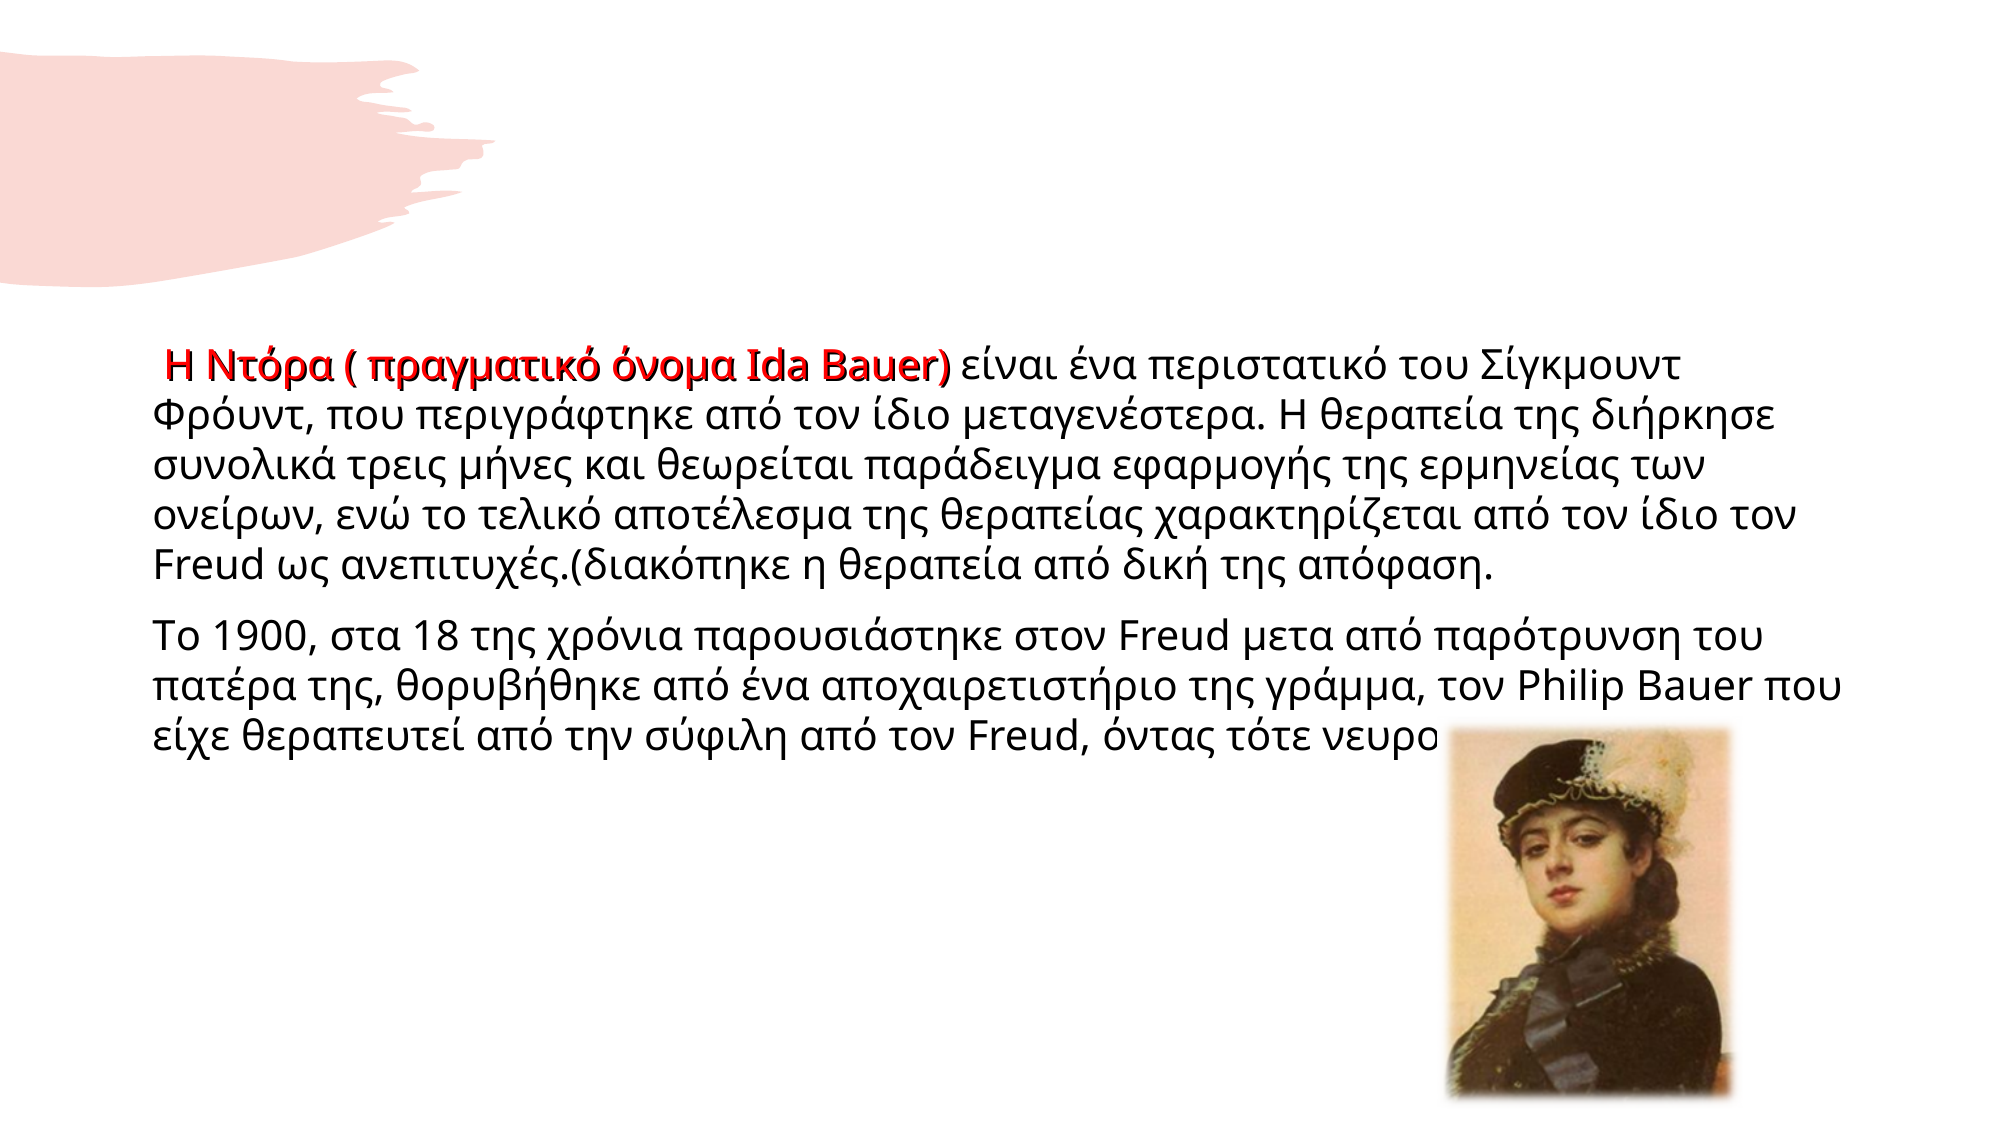

#
 Η Ντόρα ( πραγματικό όνομα Ida Bauer) είναι ένα περιστατικό του Σίγκμουντ Φρόυντ, που περιγράφτηκε από τον ίδιο μεταγενέστερα. Η θεραπεία της διήρκησε συνολικά τρεις μήνες και θεωρείται παράδειγμα εφαρμογής της ερμηνείας των ονείρων, ενώ το τελικό αποτέλεσμα της θεραπείας χαρακτηρίζεται από τον ίδιο τον Freud ως ανεπιτυχές.(διακόπηκε η θεραπεία από δική της απόφαση.
Τo 1900, στα 18 της χρόνια παρουσιάστηκε στον Freud μετα από παρότρυνση του πατέρα της, θορυβήθηκε από ένα αποχαιρετιστήριο της γράμμα, τον Philip Bauer που είχε θεραπευτεί από την σύφιλη από τον Freud, όντας τότε νευρολόγος.